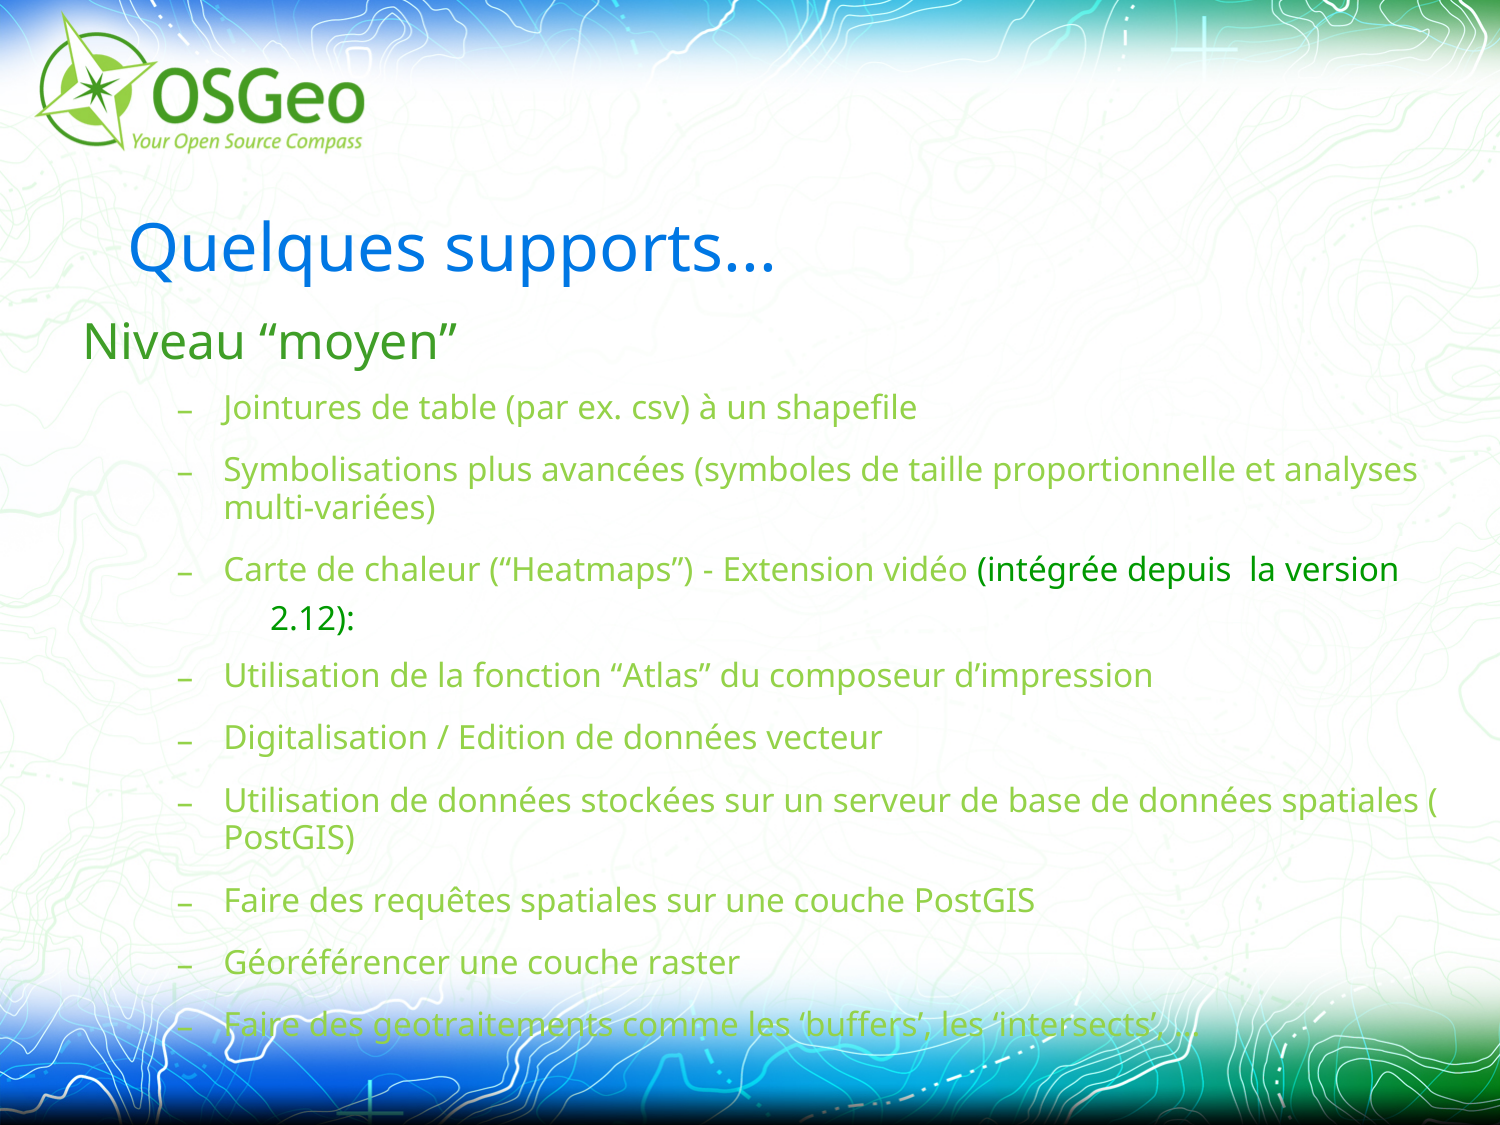

# Quelques supports...
Niveau “moyen”
Jointures de table (par ex. csv) à un shapefile
Symbolisations plus avancées (symboles de taille proportionnelle et analyses multi-variées)
Carte de chaleur (“Heatmaps”) - Extension vidéo (intégrée depuis la version 2.12):
Utilisation de la fonction “Atlas” du composeur d’impression
Digitalisation / Edition de données vecteur
Utilisation de données stockées sur un serveur de base de données spatiales (PostGIS)
Faire des requêtes spatiales sur une couche PostGIS
Géoréférencer une couche raster
Faire des geotraitements comme les ‘buffers’, les ‘intersects’, …